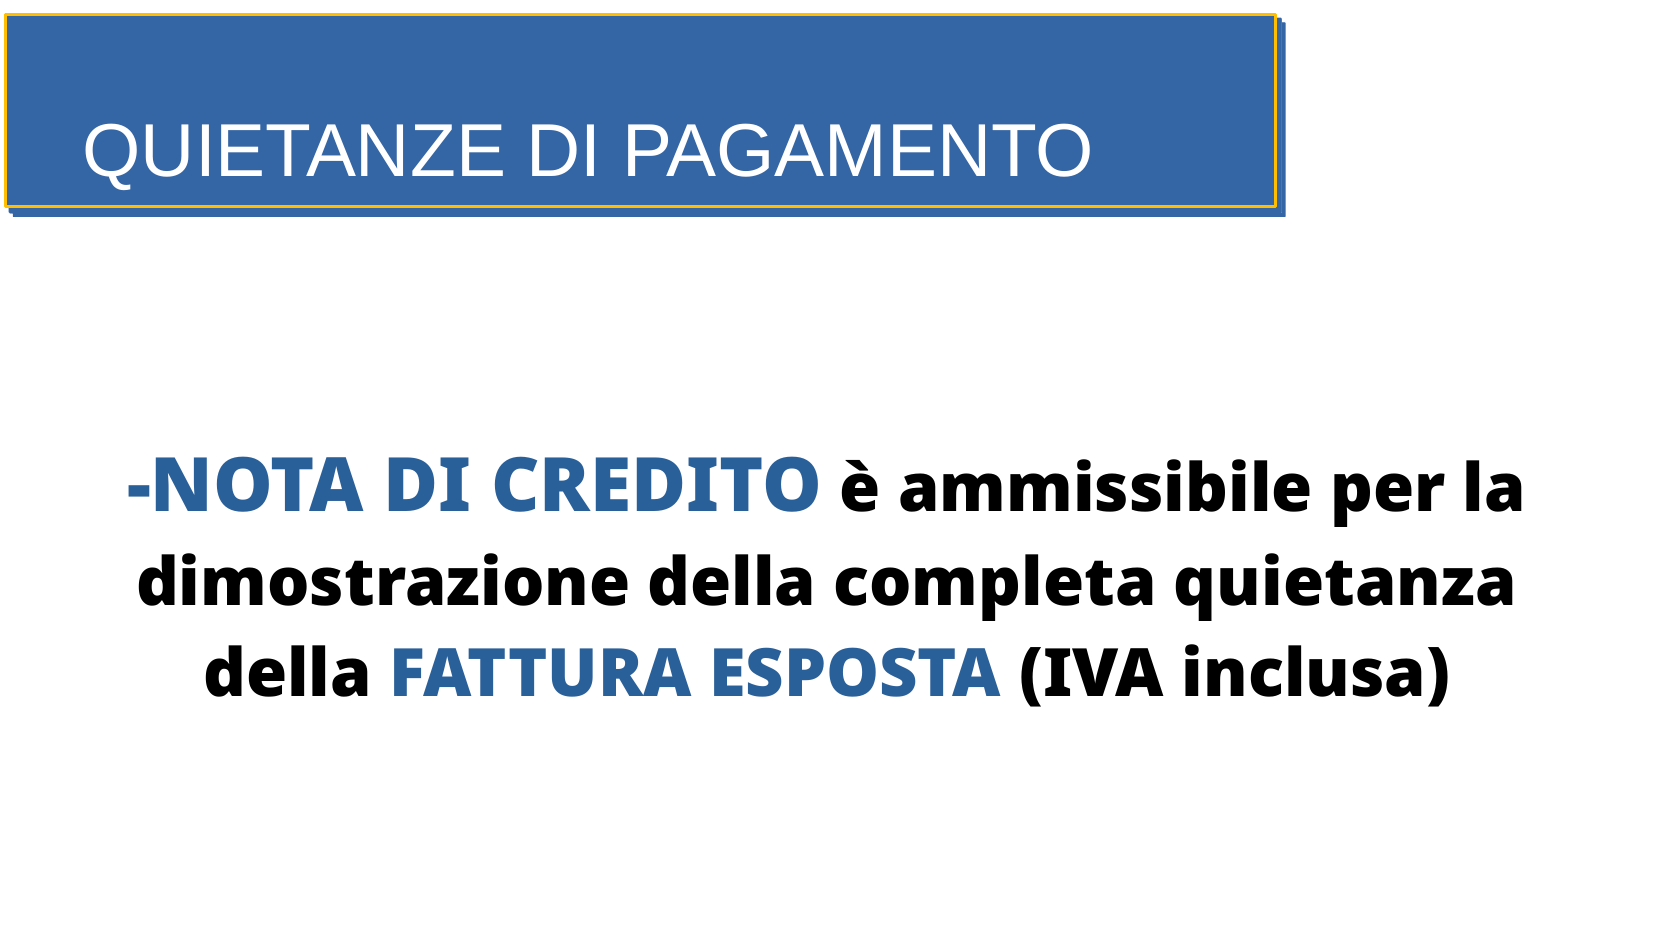

# QUIETANZE DI PAGAMENTO
-NOTA DI CREDITO è ammissibile per la dimostrazione della completa quietanza della FATTURA ESPOSTA (IVA inclusa)